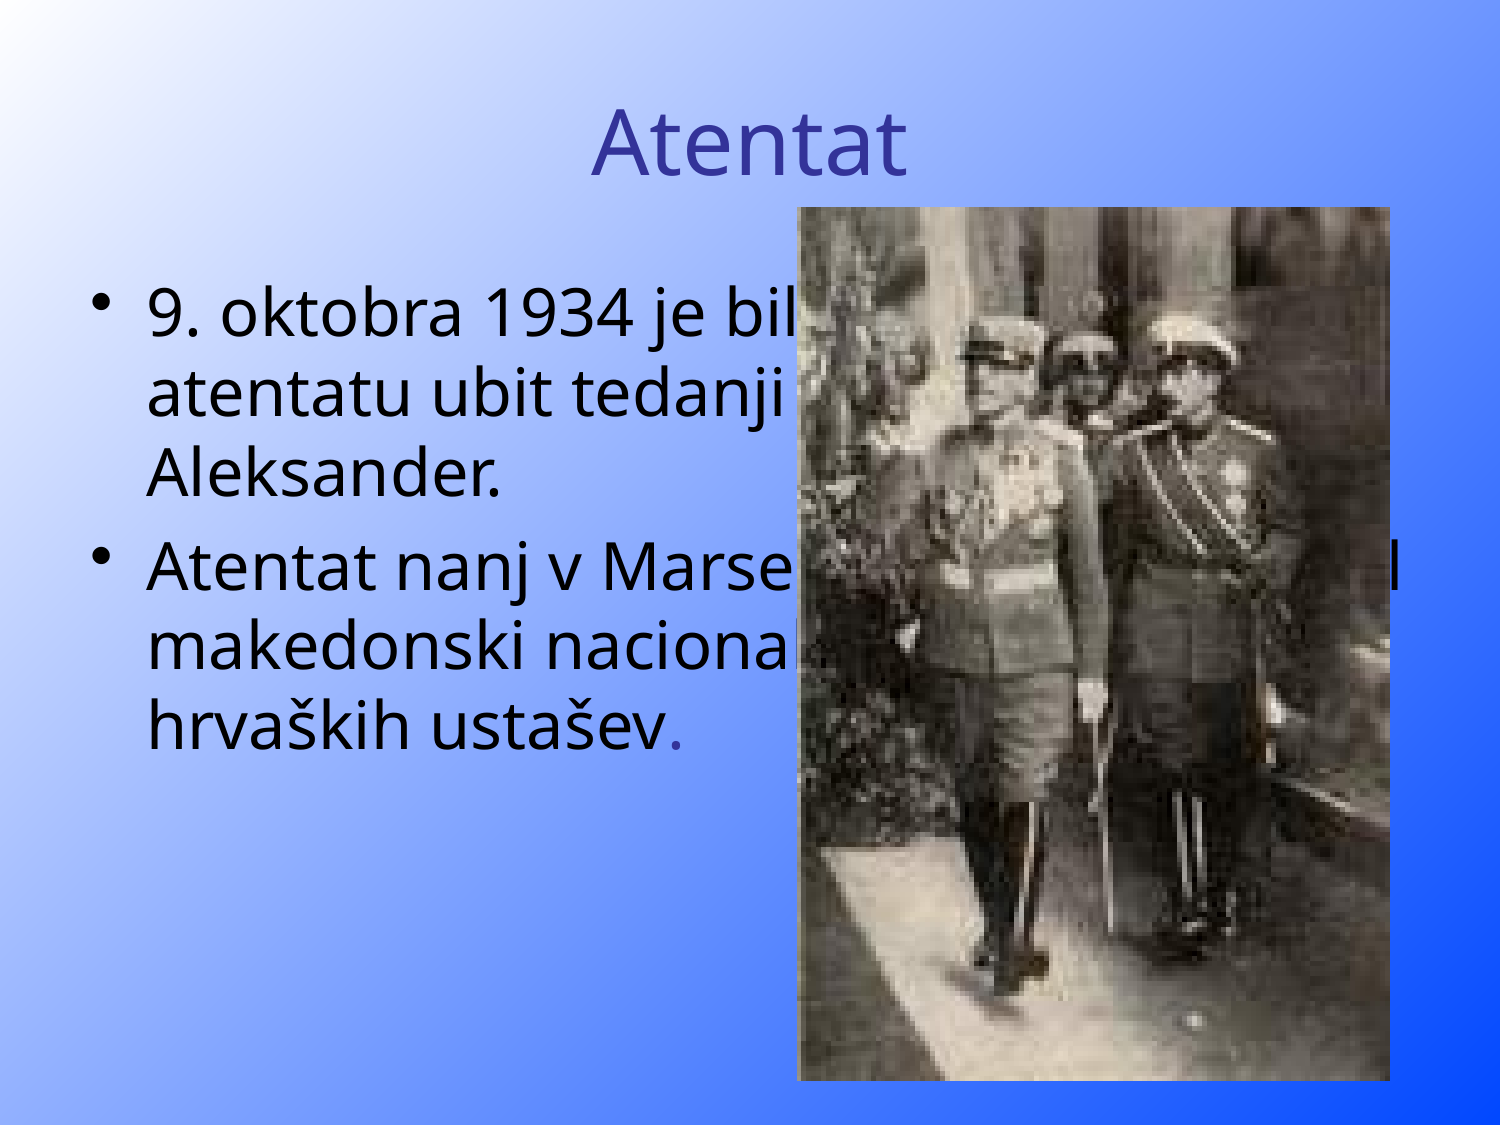

# Atentat
9. oktobra 1934 je bil v Marseillu v atentatu ubit tedanji jugoslovanski kralj Aleksander.
Atentat nanj v Marseillu uspešno izvedel makedonski nacionalist s pomočjo hrvaških ustašev.